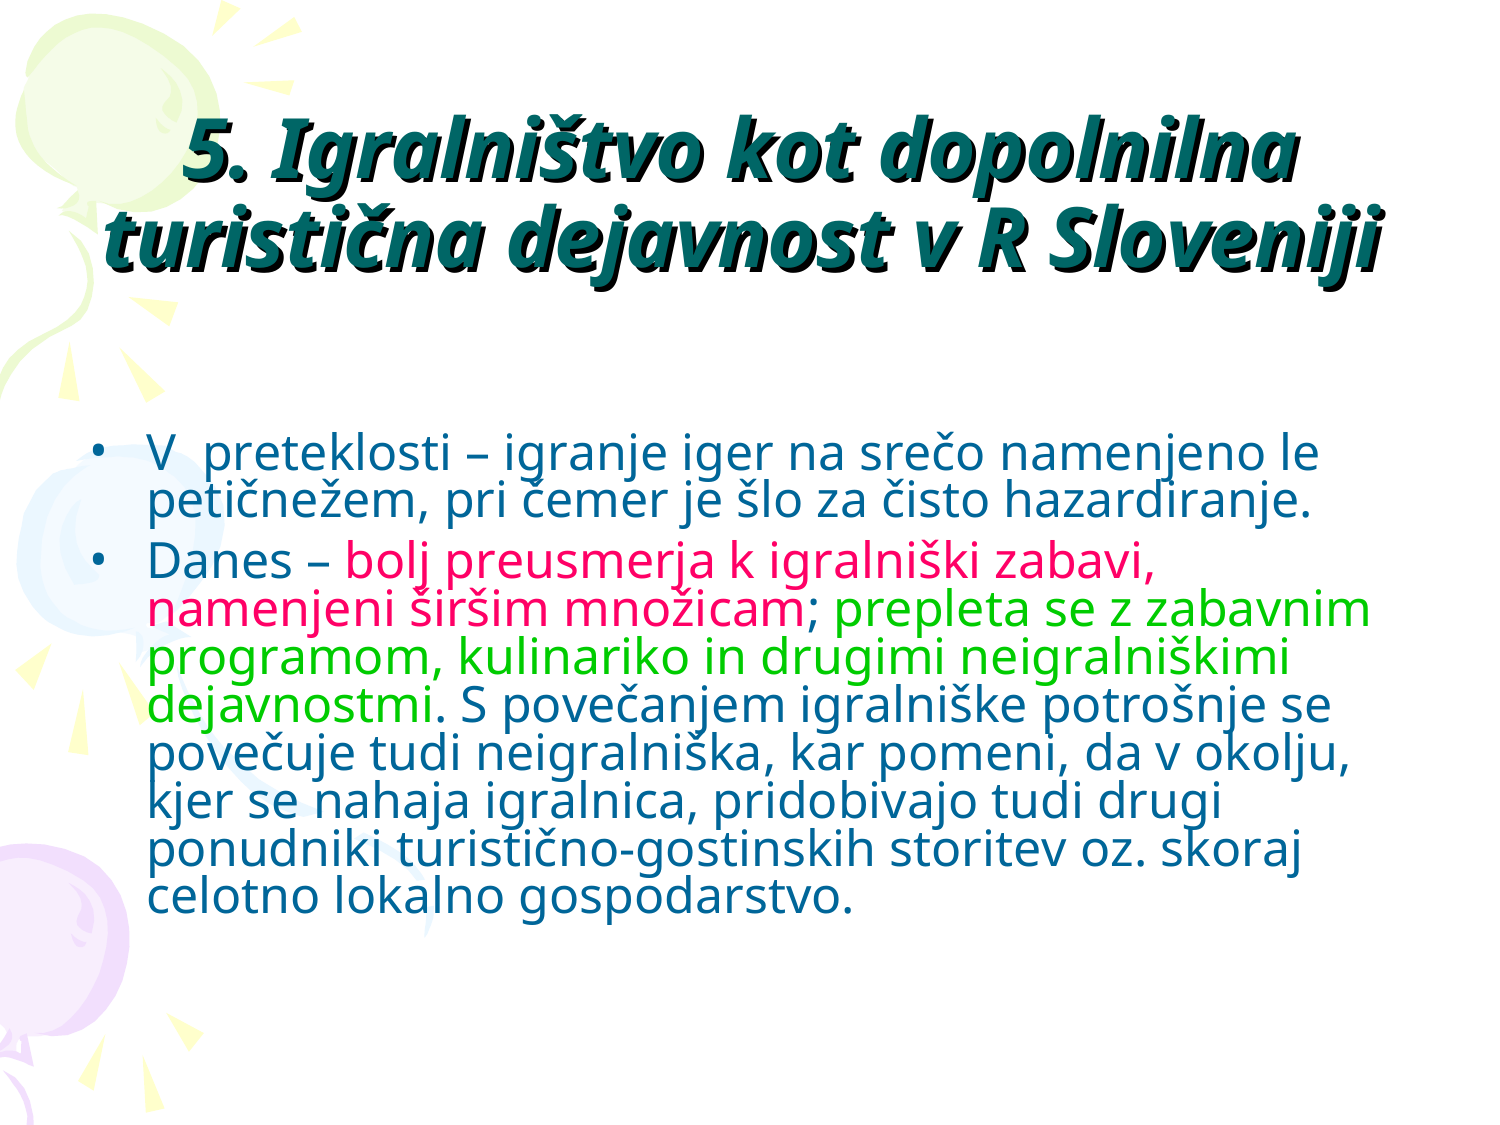

# 5. Igralništvo kot dopolnilna turistična dejavnost v R Sloveniji
V preteklosti – igranje iger na srečo namenjeno le petičnežem, pri čemer je šlo za čisto hazardiranje.
Danes – bolj preusmerja k igralniški zabavi, namenjeni širšim množicam; prepleta se z zabavnim programom, kulinariko in drugimi neigralniškimi dejavnostmi. S povečanjem igralniške potrošnje se povečuje tudi neigralniška, kar pomeni, da v okolju, kjer se nahaja igralnica, pridobivajo tudi drugi ponudniki turistično-gostinskih storitev oz. skoraj celotno lokalno gospodarstvo.